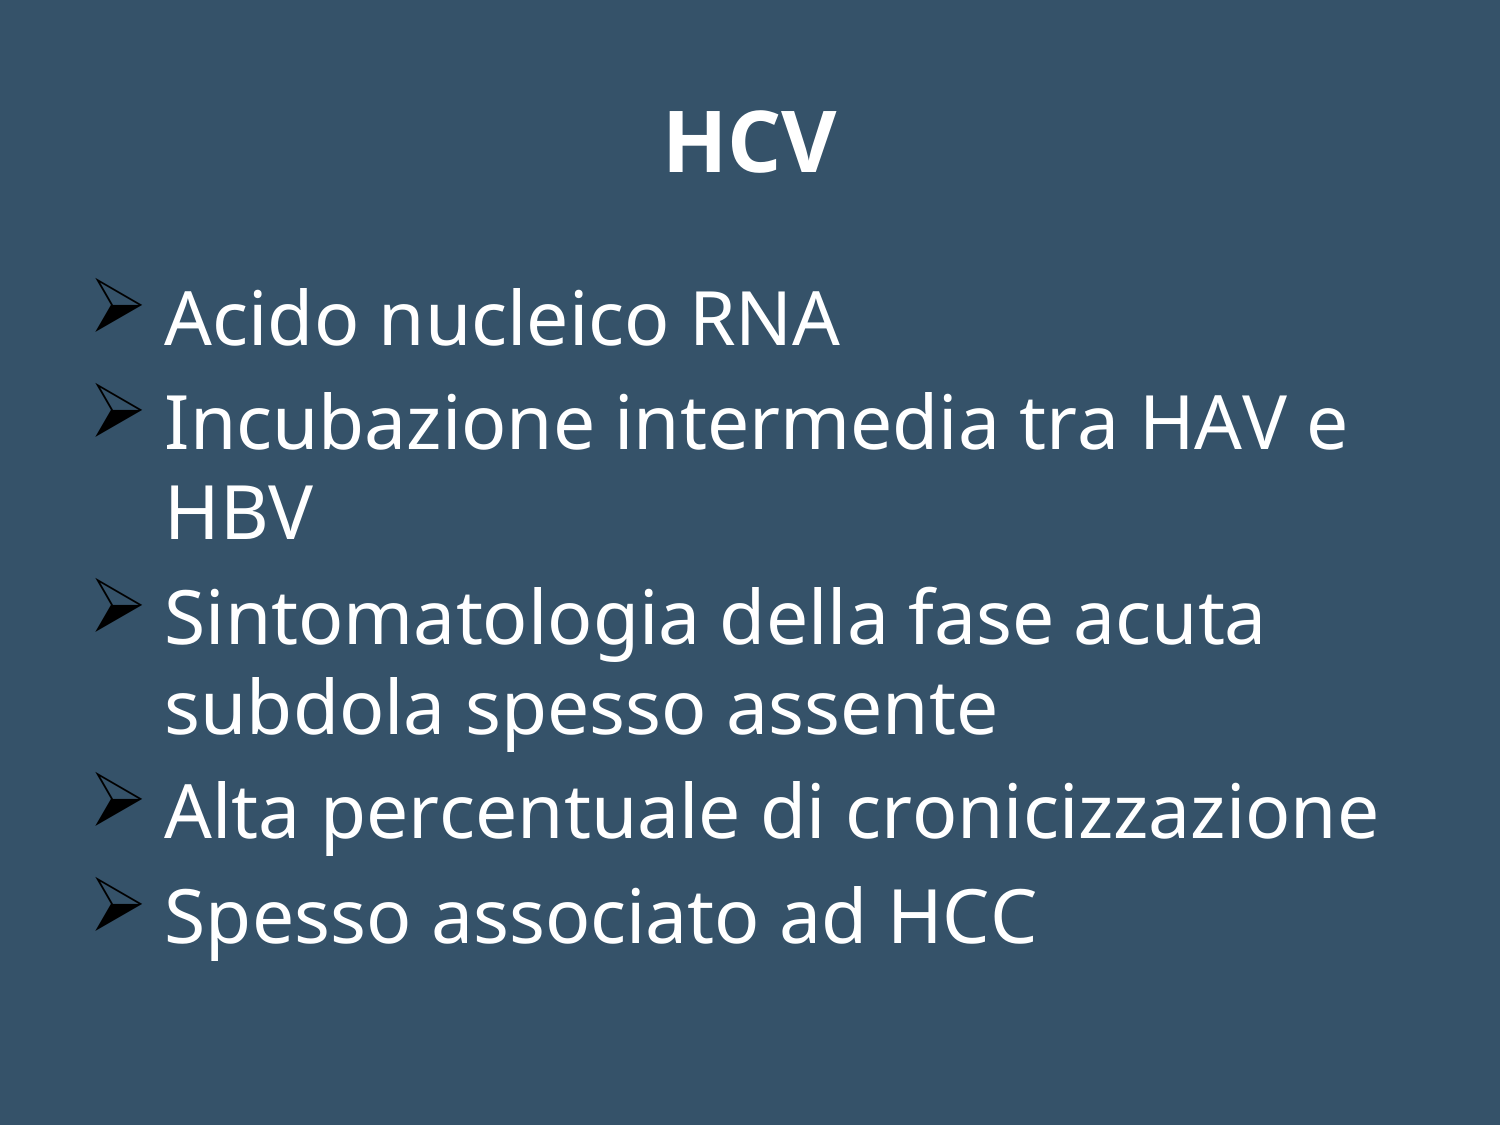

HCV
Acido nucleico RNA
Incubazione intermedia tra HAV e HBV
Sintomatologia della fase acuta subdola spesso assente
Alta percentuale di cronicizzazione
Spesso associato ad HCC